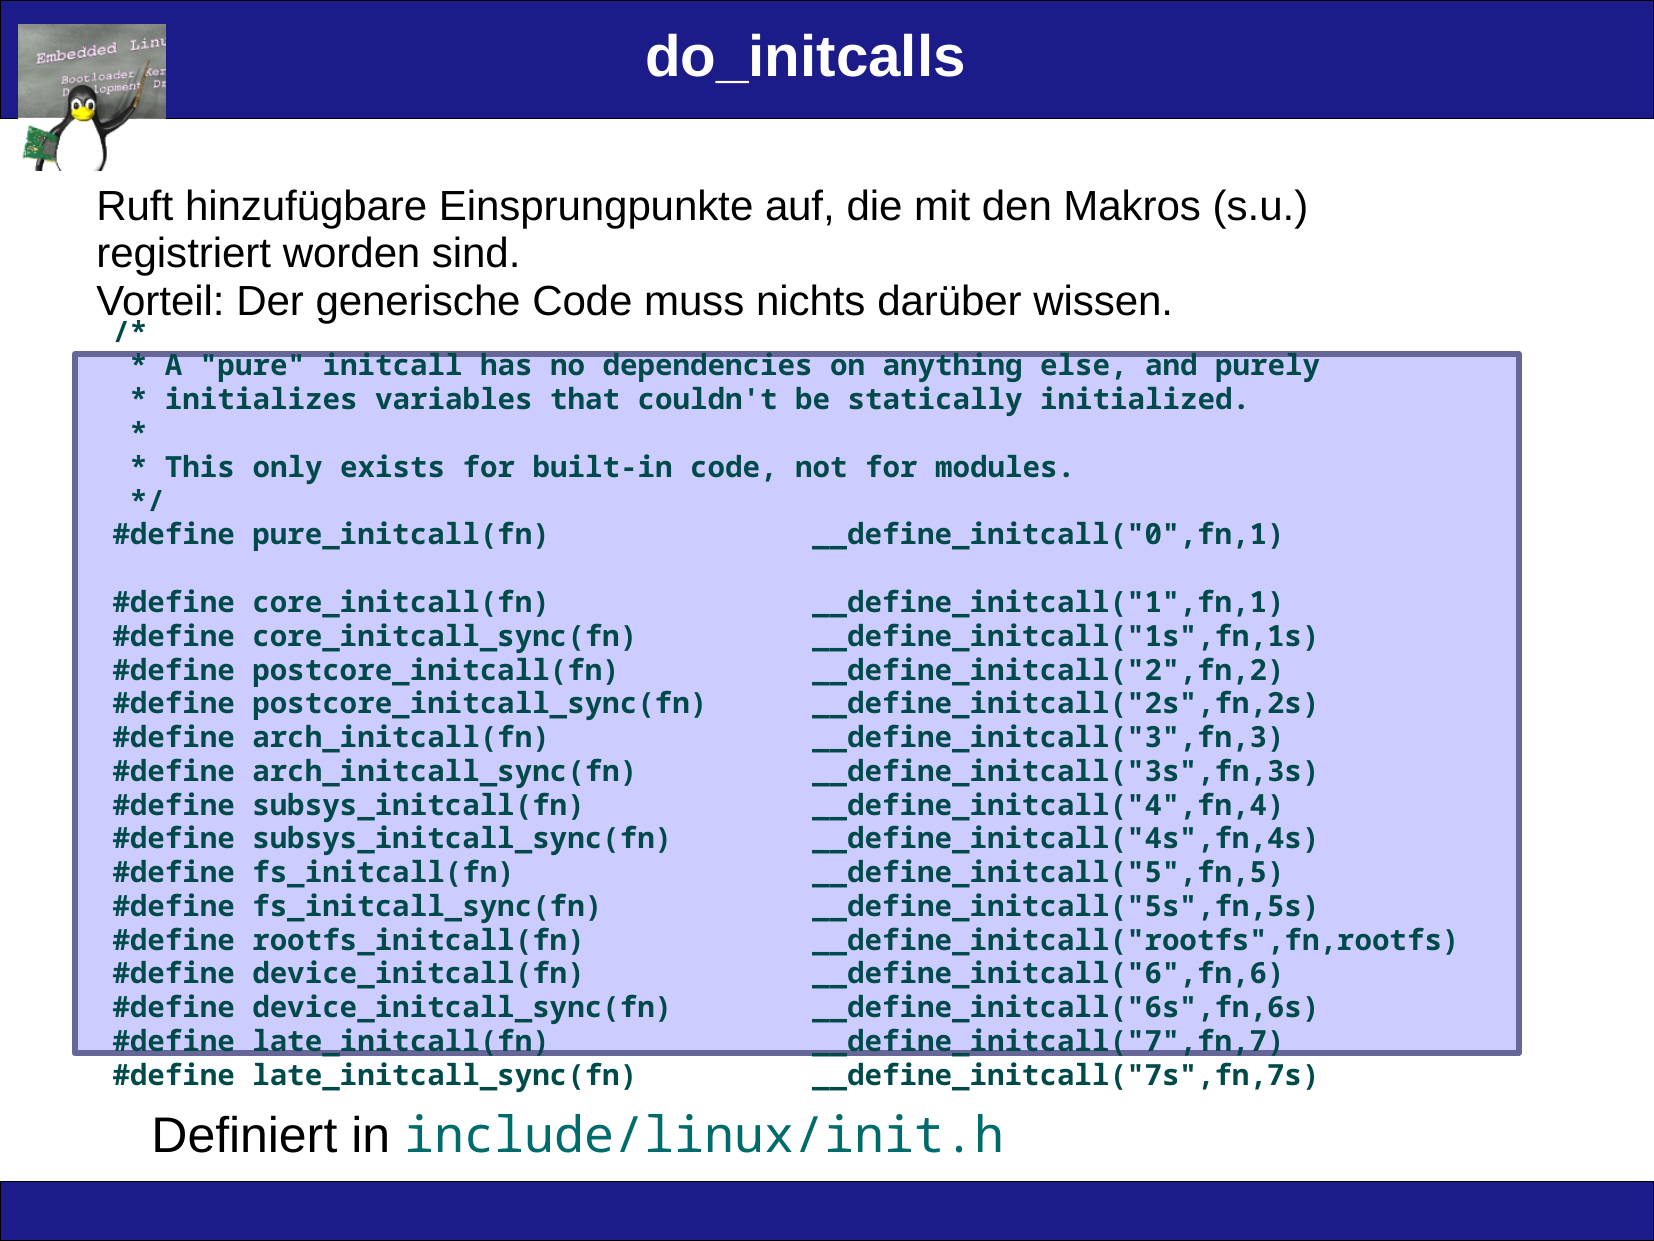

# do_initcalls
Ruft hinzufügbare Einsprungpunkte auf, die mit den Makros (s.u.) registriert worden sind.
Vorteil: Der generische Code muss nichts darüber wissen.
 /*
 * A "pure" initcall has no dependencies on anything else, and purely
 * initializes variables that couldn't be statically initialized.
 *
 * This only exists for built-in code, not for modules.
 */
 #define pure_initcall(fn) __define_initcall("0",fn,1)
 #define core_initcall(fn) __define_initcall("1",fn,1)
 #define core_initcall_sync(fn) __define_initcall("1s",fn,1s)
 #define postcore_initcall(fn) __define_initcall("2",fn,2)
 #define postcore_initcall_sync(fn) __define_initcall("2s",fn,2s)
 #define arch_initcall(fn) __define_initcall("3",fn,3)
 #define arch_initcall_sync(fn) __define_initcall("3s",fn,3s)
 #define subsys_initcall(fn) __define_initcall("4",fn,4)
 #define subsys_initcall_sync(fn) __define_initcall("4s",fn,4s)
 #define fs_initcall(fn) __define_initcall("5",fn,5)
 #define fs_initcall_sync(fn) __define_initcall("5s",fn,5s)
 #define rootfs_initcall(fn) __define_initcall("rootfs",fn,rootfs)
 #define device_initcall(fn) __define_initcall("6",fn,6)
 #define device_initcall_sync(fn) __define_initcall("6s",fn,6s)
 #define late_initcall(fn) __define_initcall("7",fn,7)
 #define late_initcall_sync(fn) __define_initcall("7s",fn,7s)
Definiert in include/linux/init.h